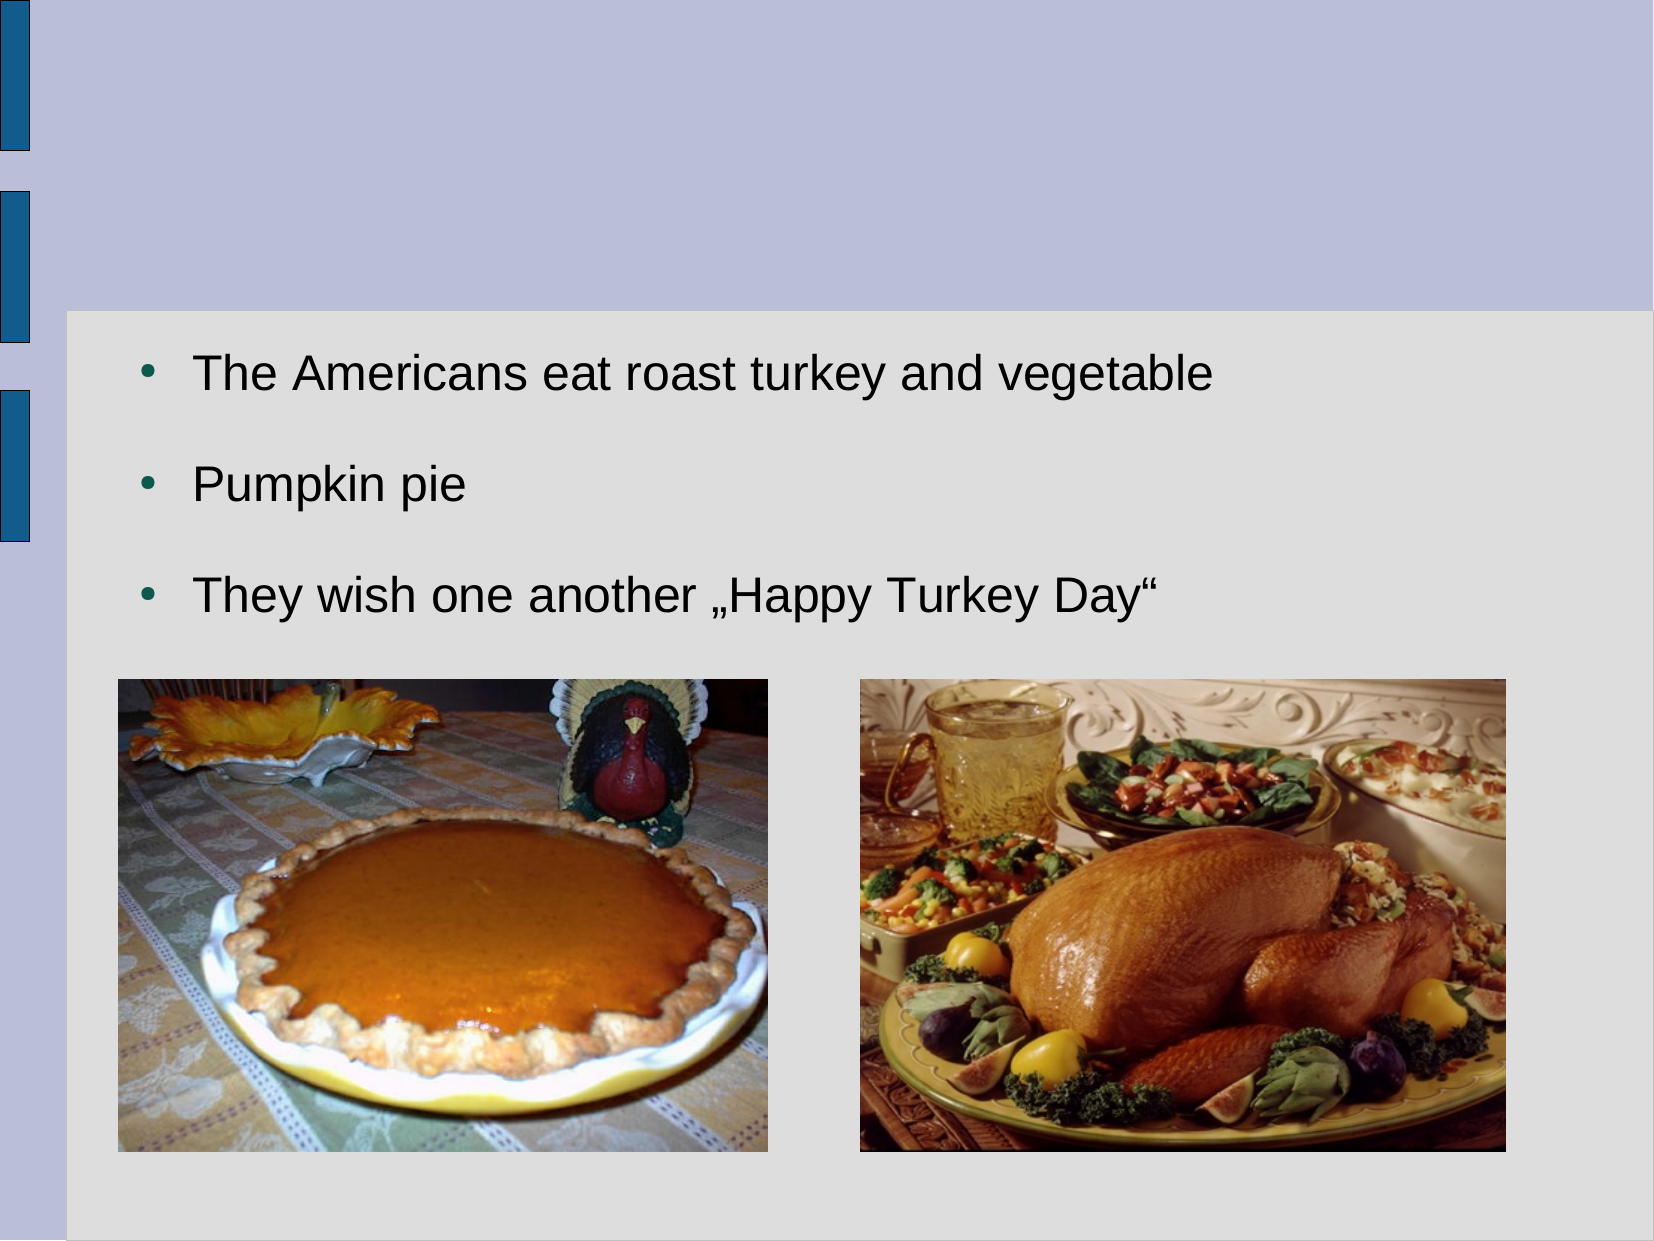

# The Americans eat roast turkey and vegetable
Pumpkin pie
They wish one another „Happy Turkey Day“